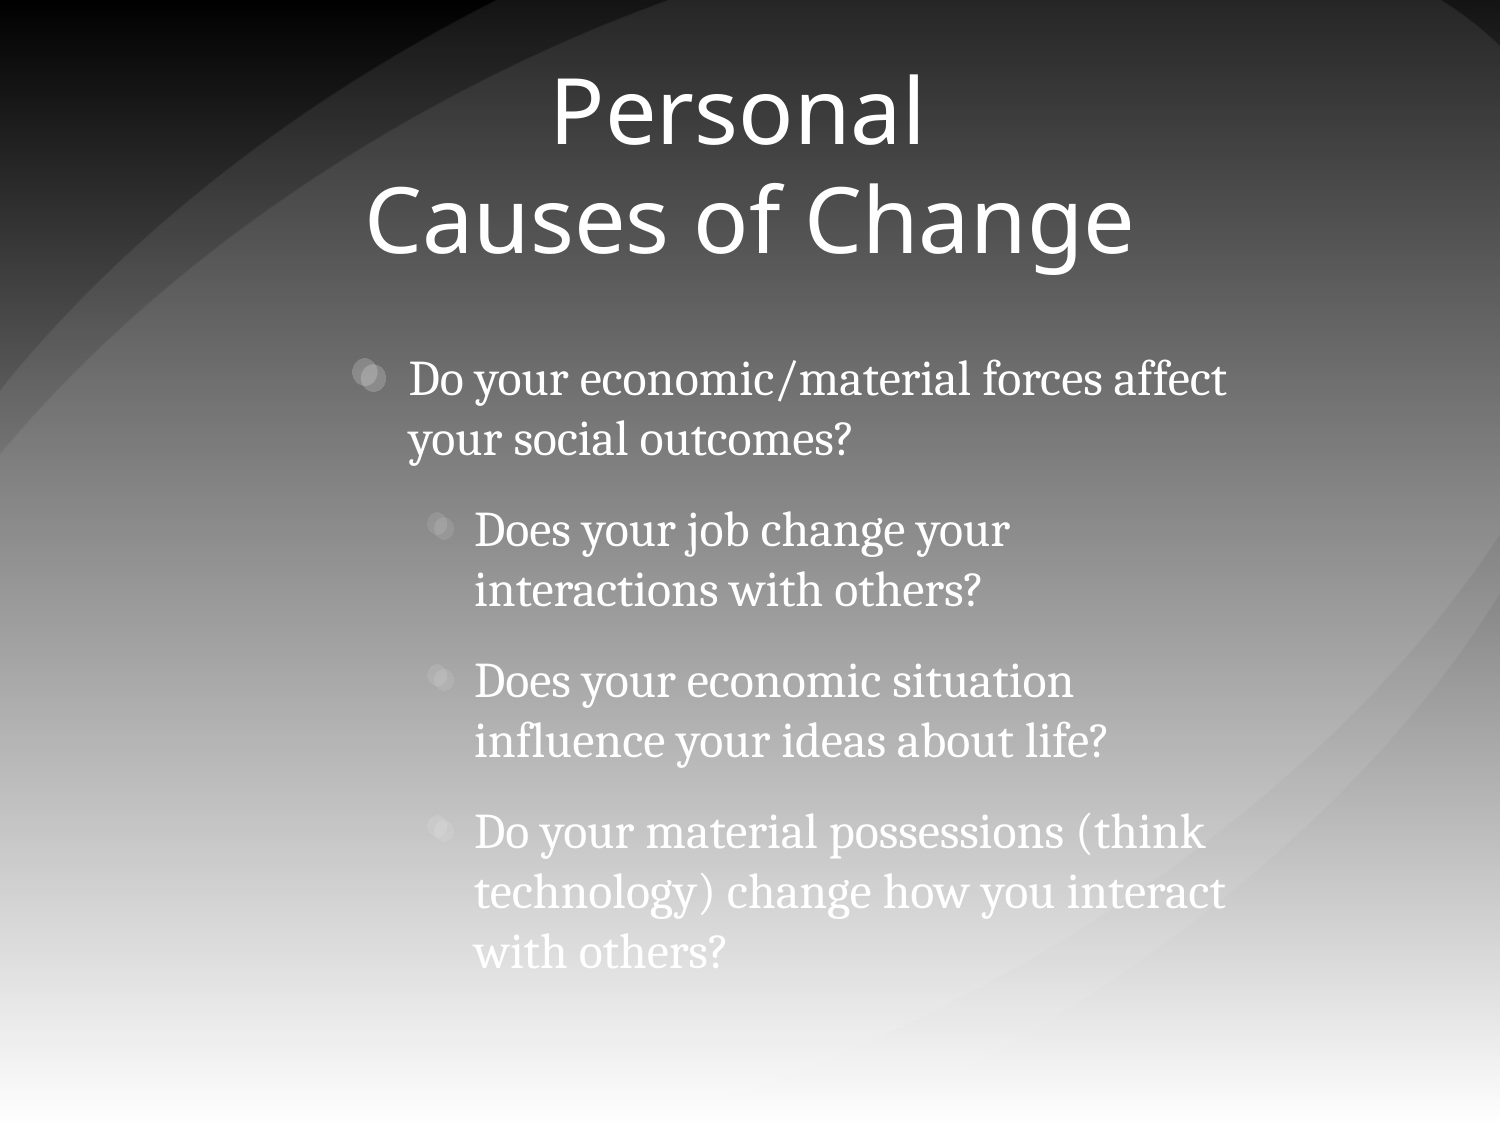

# Personal Causes of Change
Do your economic/material forces affect your social outcomes?
Does your job change your interactions with others?
Does your economic situation influence your ideas about life?
Do your material possessions (think technology) change how you interact with others?